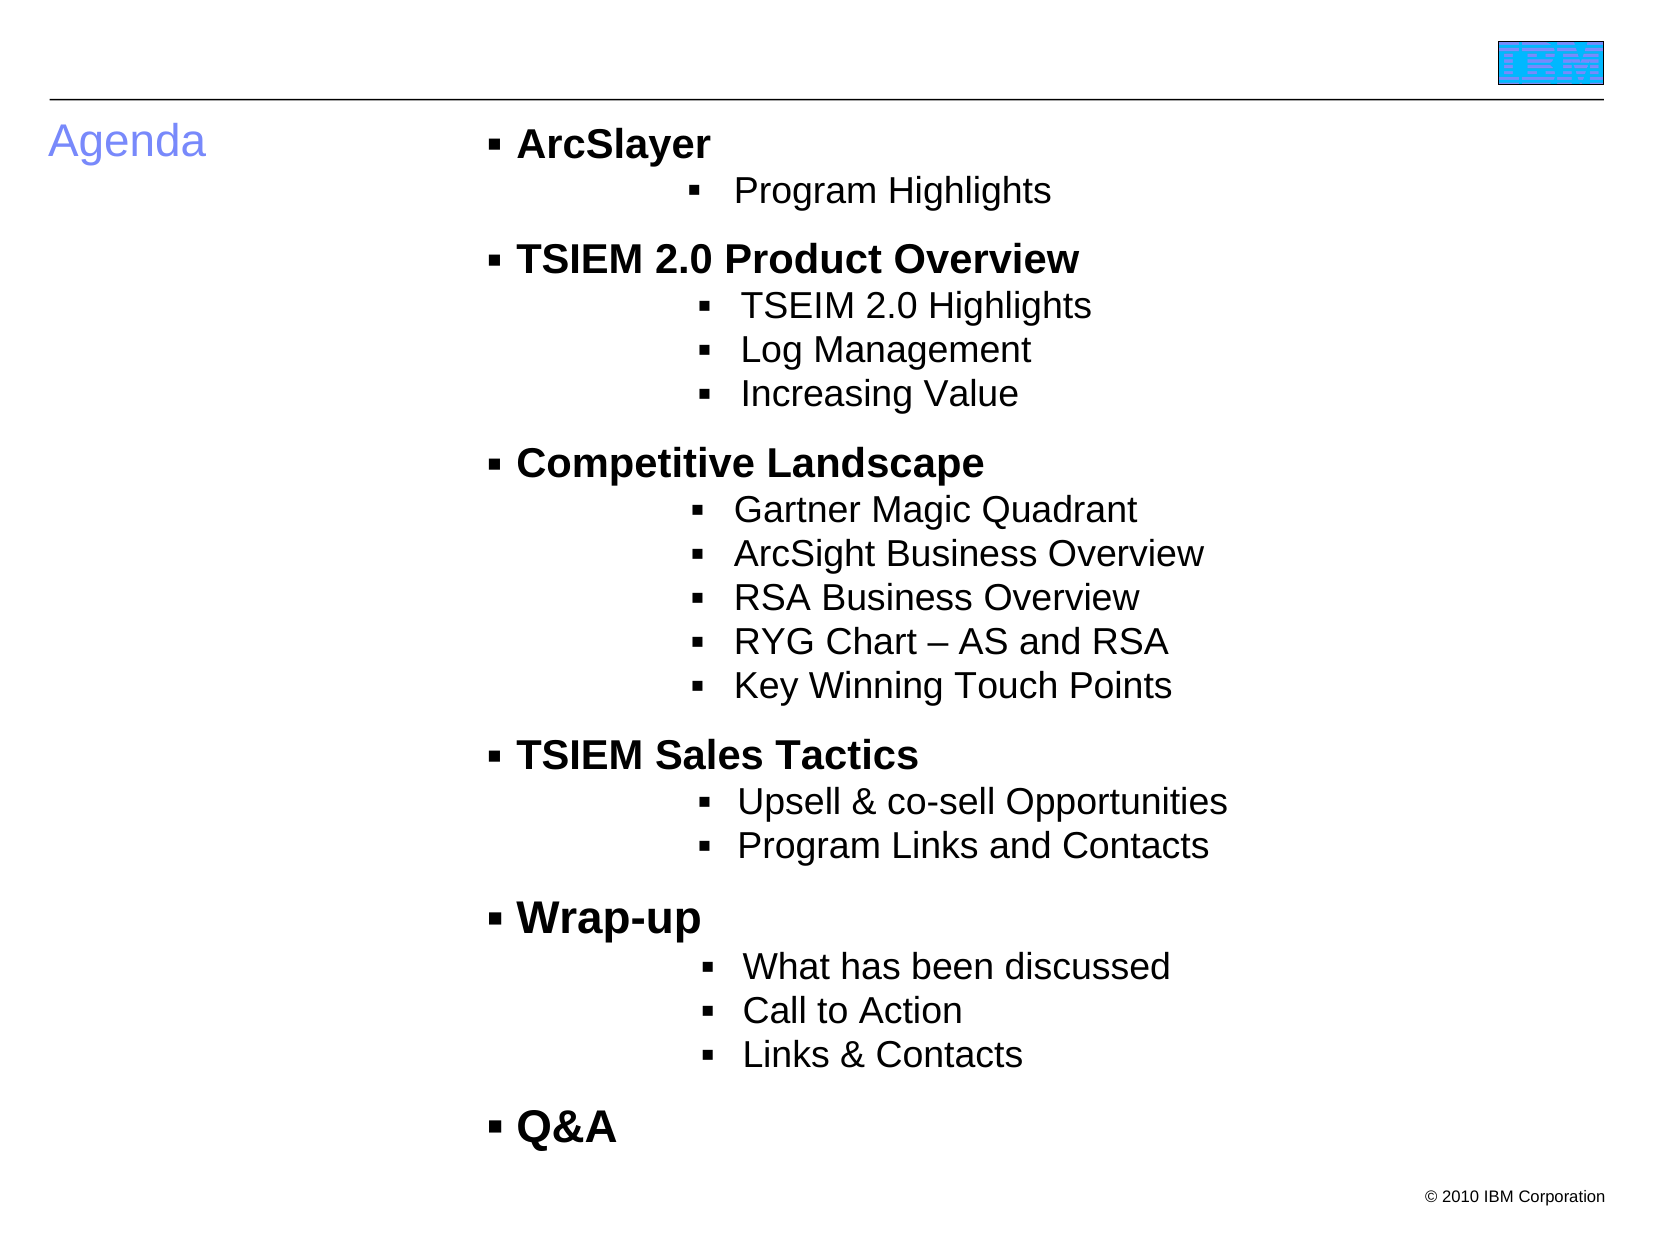

# Agenda
ArcSlayer
Program Highlights
TSIEM 2.0 Product Overview
TSEIM 2.0 Highlights
Log Management
Increasing Value
Competitive Landscape
Gartner Magic Quadrant
ArcSight Business Overview
RSA Business Overview
RYG Chart – AS and RSA
Key Winning Touch Points
TSIEM Sales Tactics
Upsell & co-sell Opportunities
Program Links and Contacts
Wrap-up
What has been discussed
Call to Action
Links & Contacts
Q&A